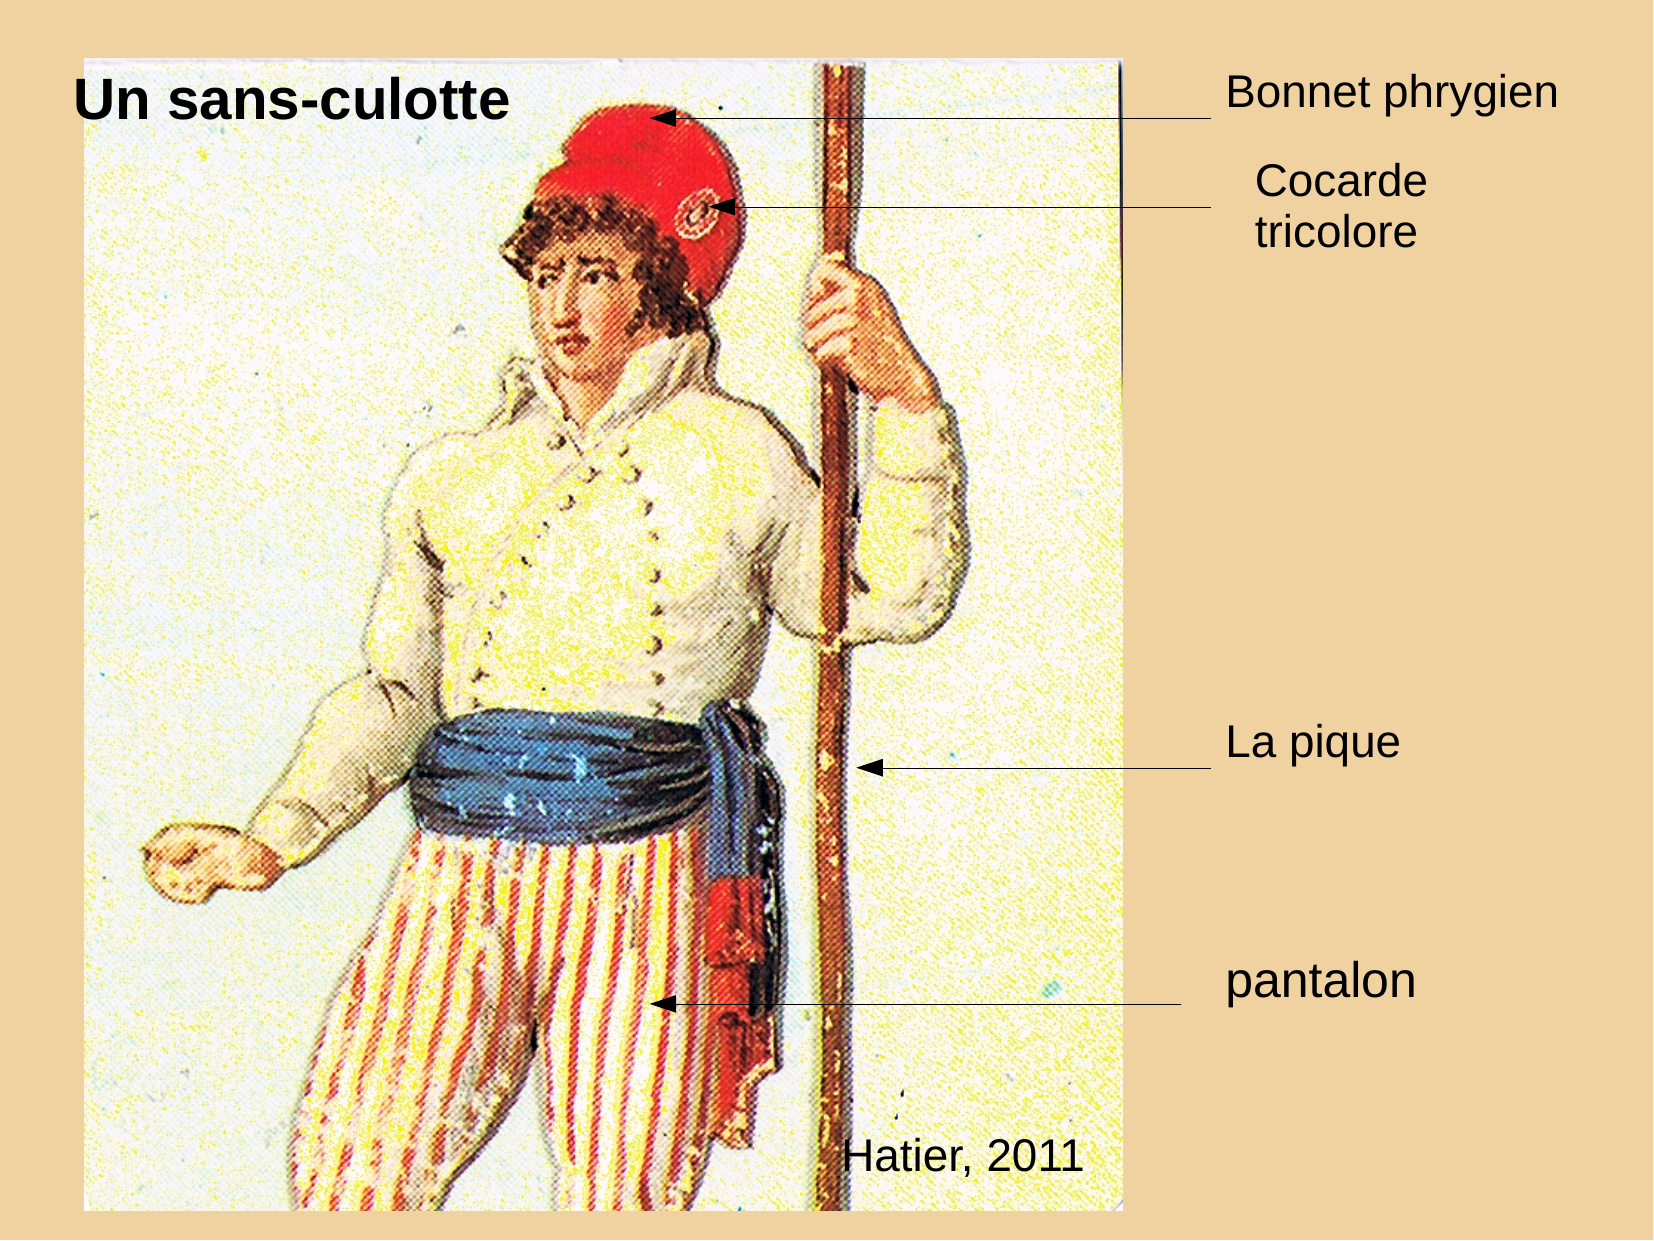

Un sans-culotte
Bonnet phrygien
Cocarde tricolore
La pique
pantalon
Hatier, 2011